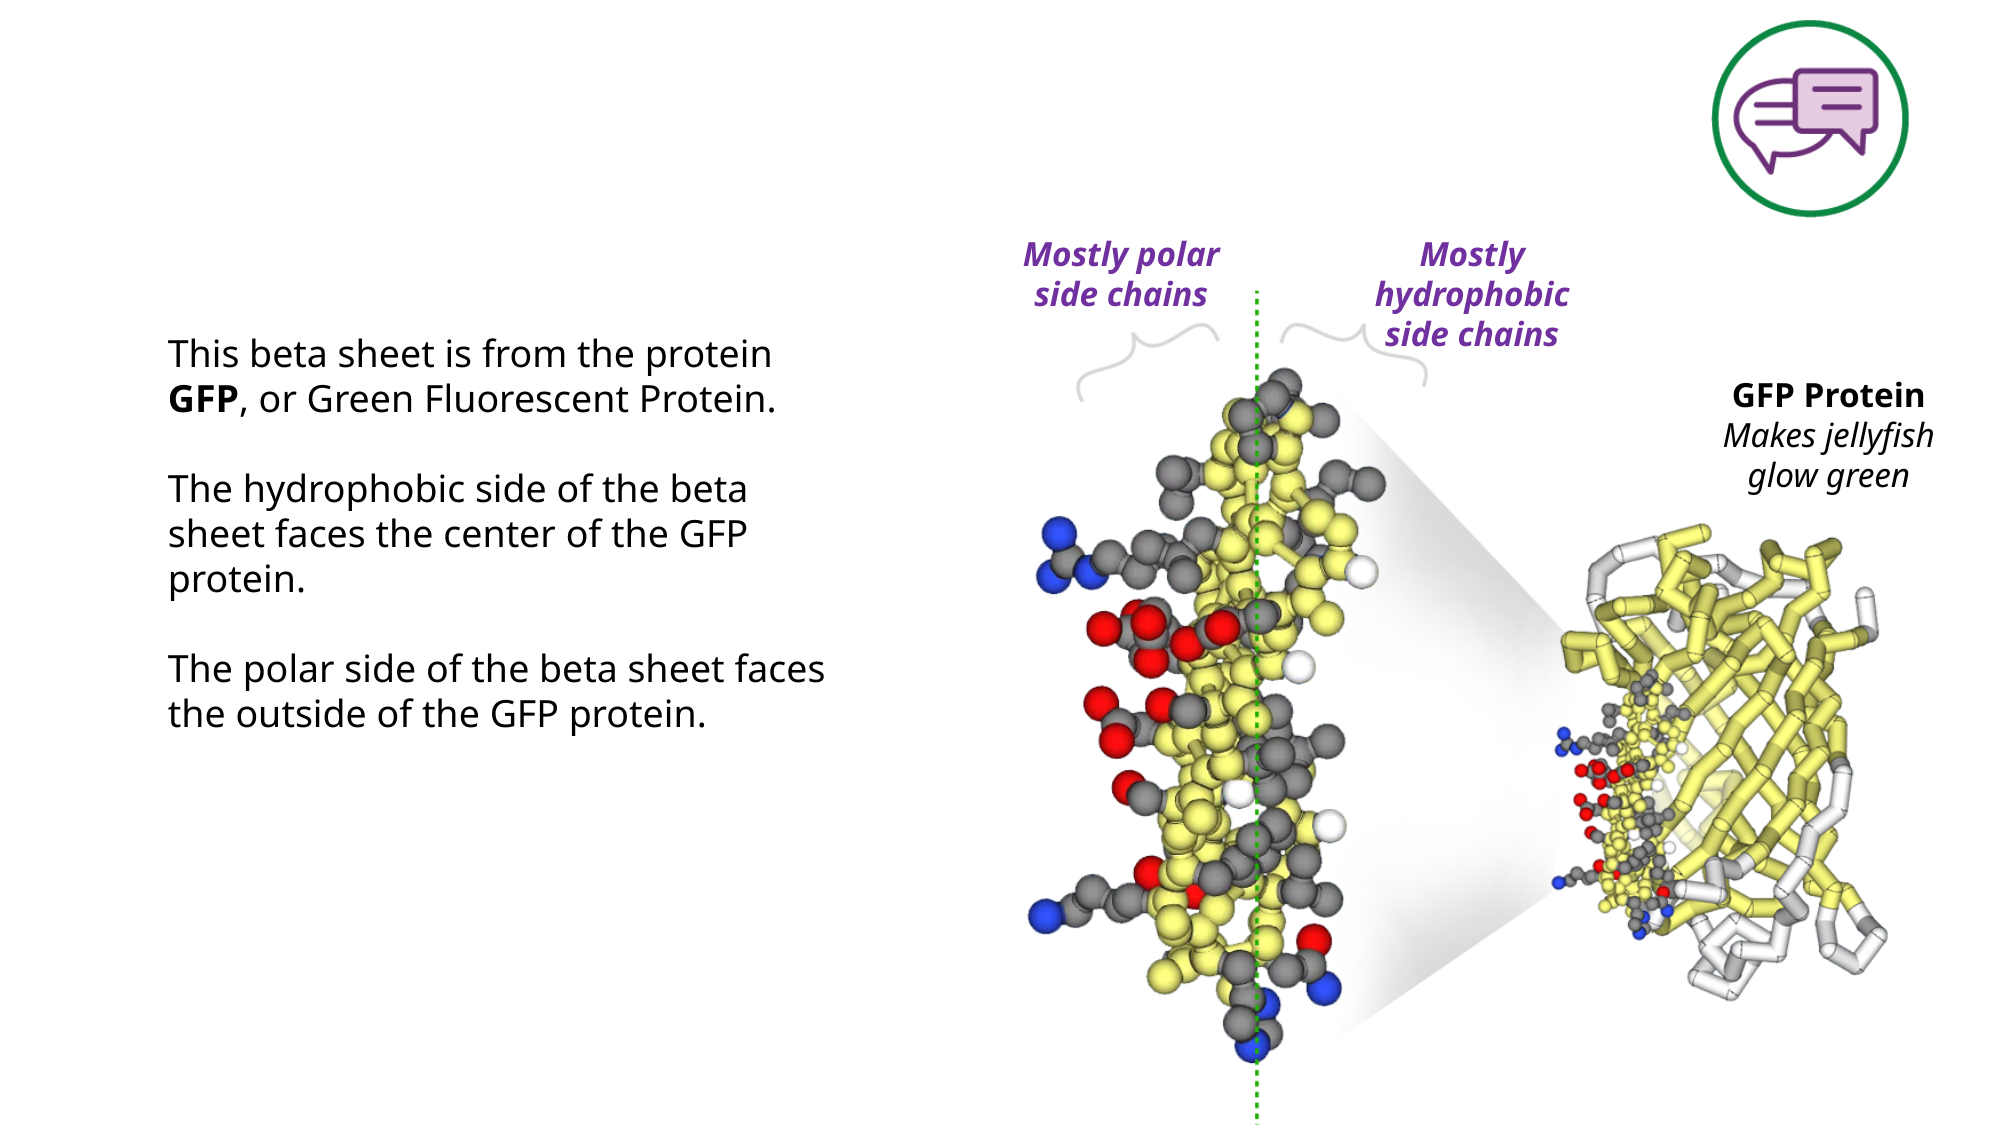

Beta Sheets in a Larger Protein Structure
Mostly polar
side chains
Mostly hydrophobic
side chains
This beta sheet is from the protein GFP, or Green Fluorescent Protein.
The hydrophobic side of the beta sheet faces the center of the GFP protein.
The polar side of the beta sheet faces the outside of the GFP protein.
GFP Protein
Makes jellyfish glow green